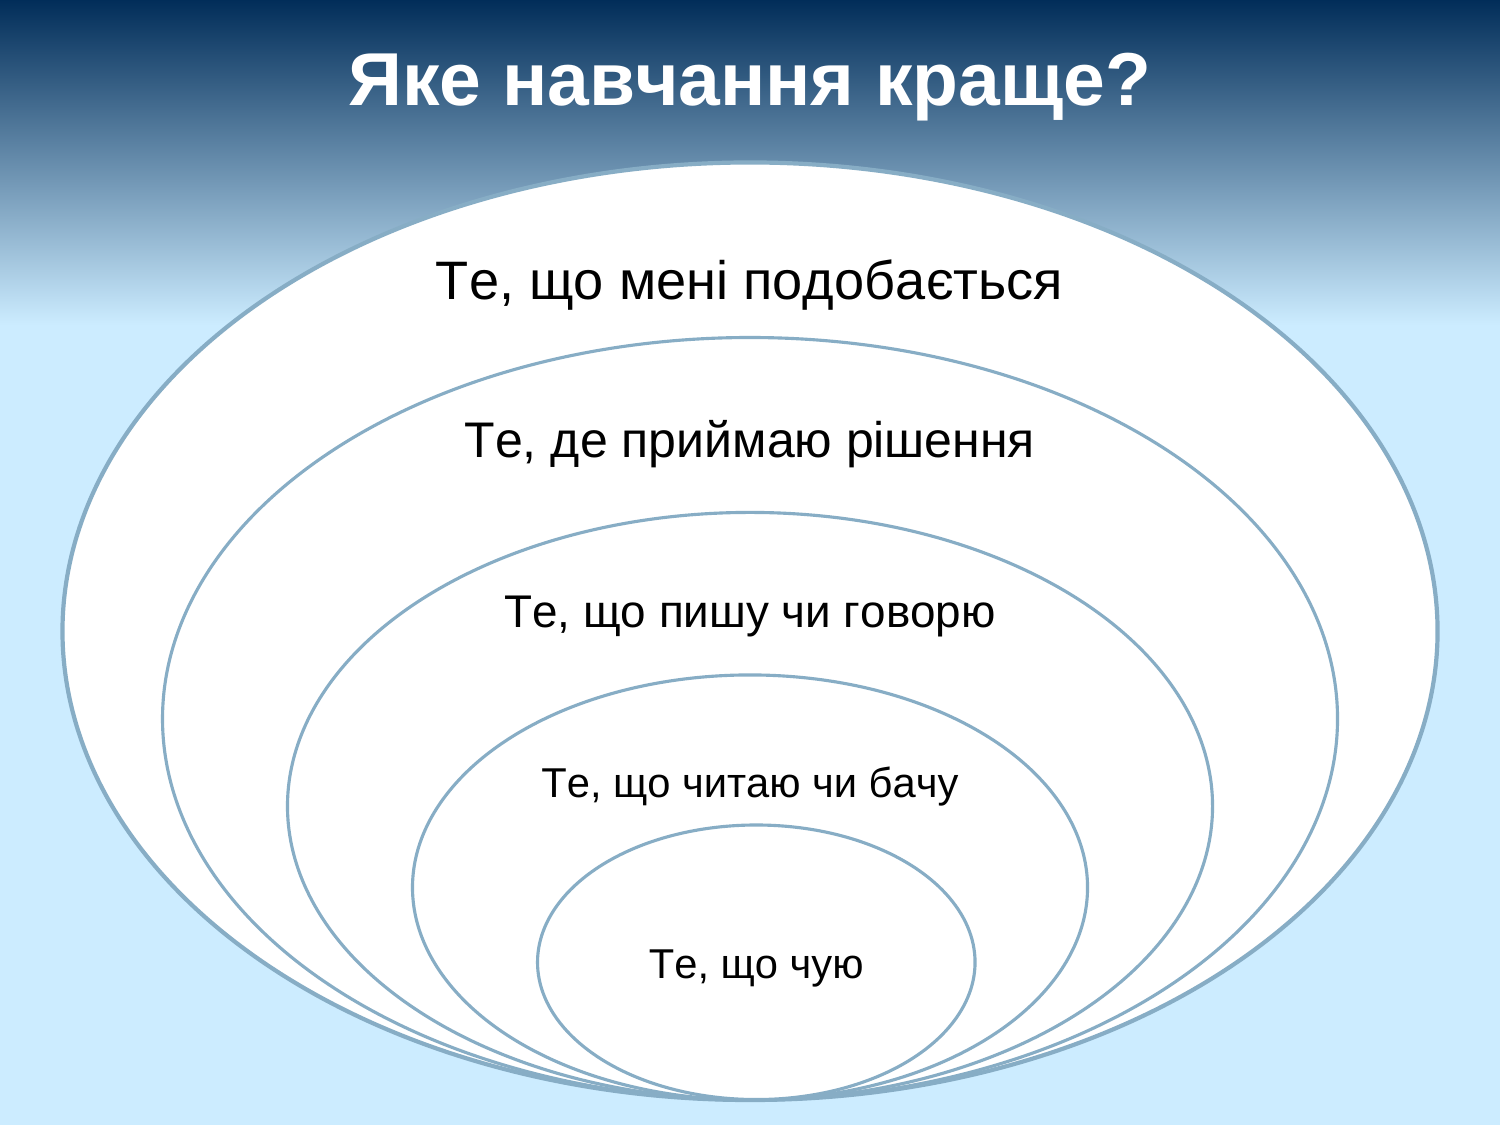

# Яке навчання краще?
Те, що мені подобається
Те, де приймаю рішення
Те, що пишу чи говорю
Те, що читаю чи бачу
Те, що чую